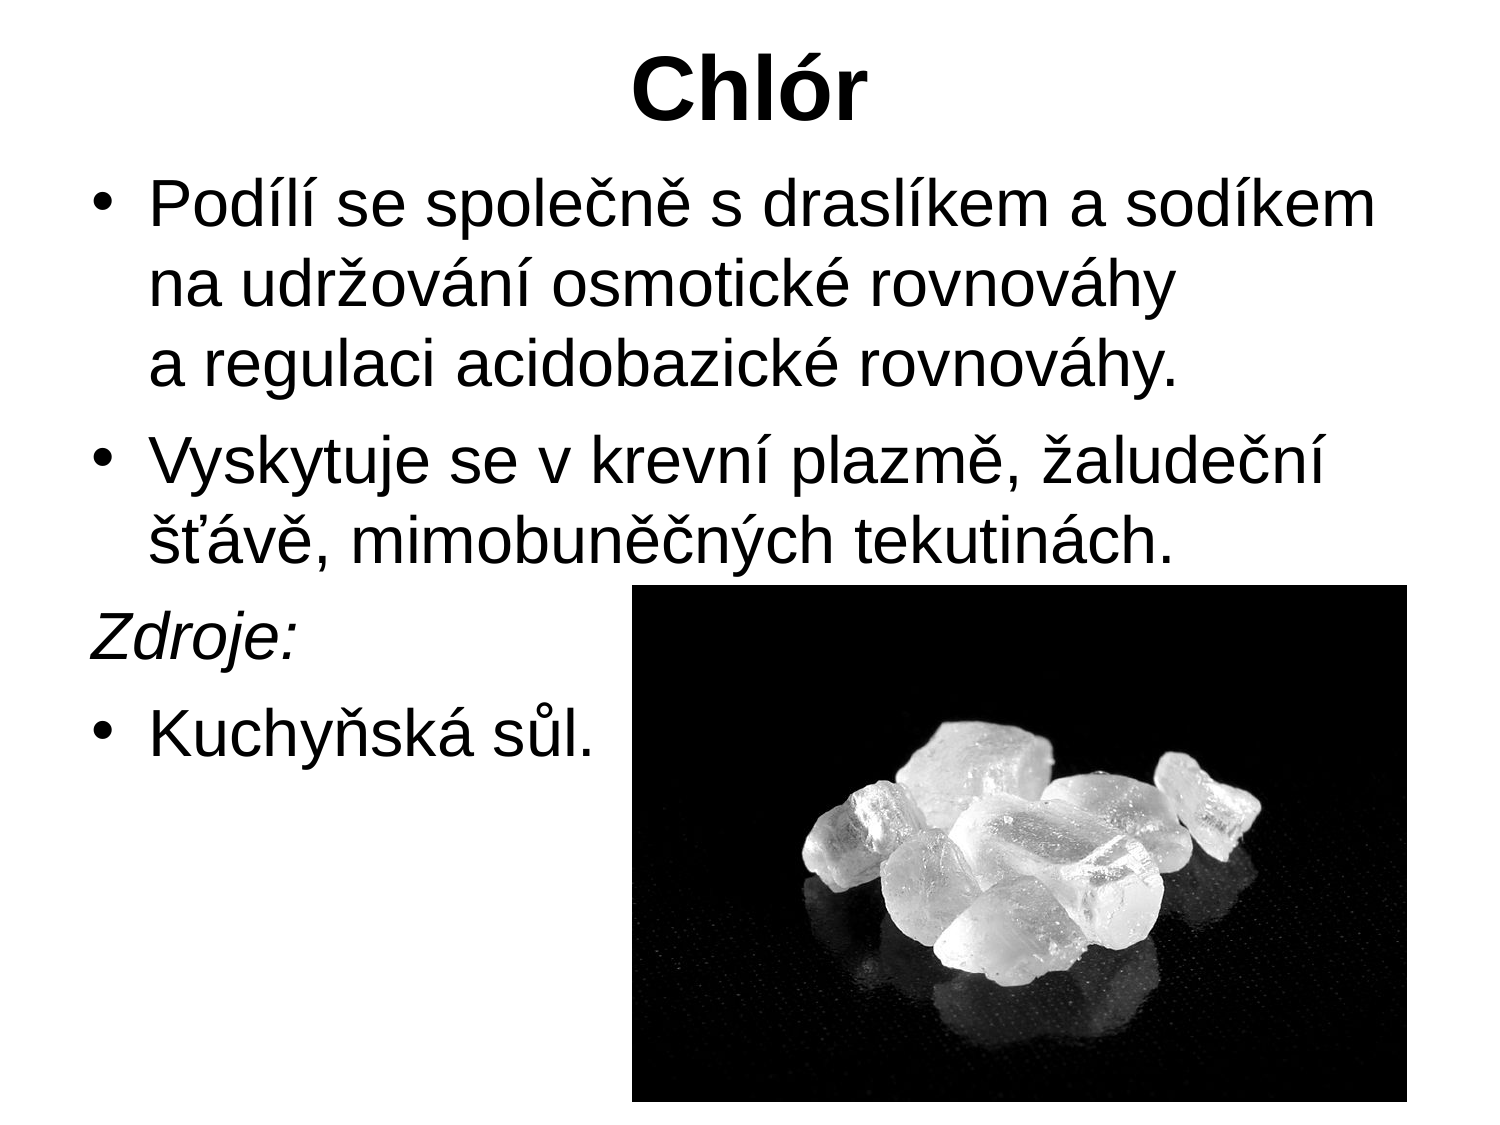

# Chlór
Podílí se společně s draslíkem a sodíkem na udržování osmotické rovnováhy
a regulaci acidobazické rovnováhy.
Vyskytuje se v krevní plazmě, žaludeční šťávě, mimobuněčných tekutinách.
Zdroje:
Kuchyňská sůl.